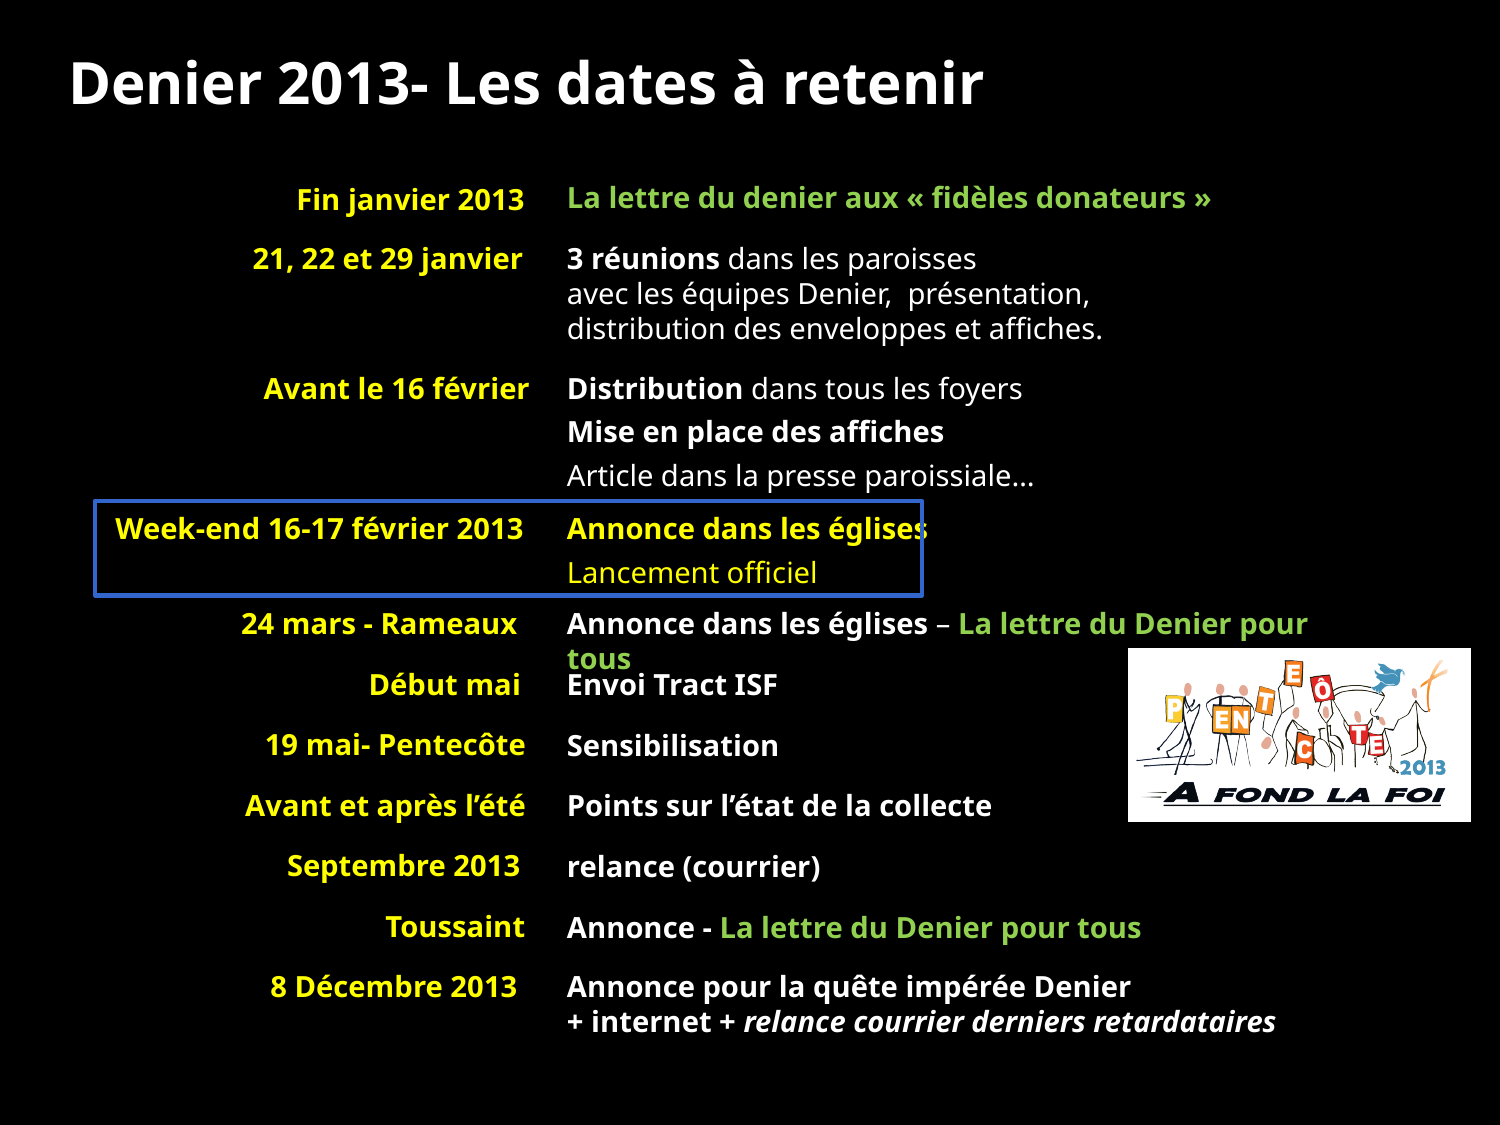

Denier 2013- Les dates à retenir
La lettre du denier aux « fidèles donateurs »
Fin janvier 2013
21, 22 et 29 janvier
3 réunions dans les paroisses
avec les équipes Denier, présentation,
distribution des enveloppes et affiches.
Avant le 16 février
Distribution dans tous les foyers
Mise en place des affiches
Article dans la presse paroissiale…
Week-end 16-17 février 2013
Annonce dans les églises
Lancement officiel
24 mars - Rameaux
Annonce dans les églises – La lettre du Denier pour tous
Début mai
Envoi Tract ISF
19 mai- Pentecôte
Sensibilisation
Avant et après l’été
Points sur l’état de la collecte
Septembre 2013
relance (courrier)
Toussaint
Annonce - La lettre du Denier pour tous
 8 Décembre 2013
Annonce pour la quête impérée Denier
+ internet + relance courrier derniers retardataires